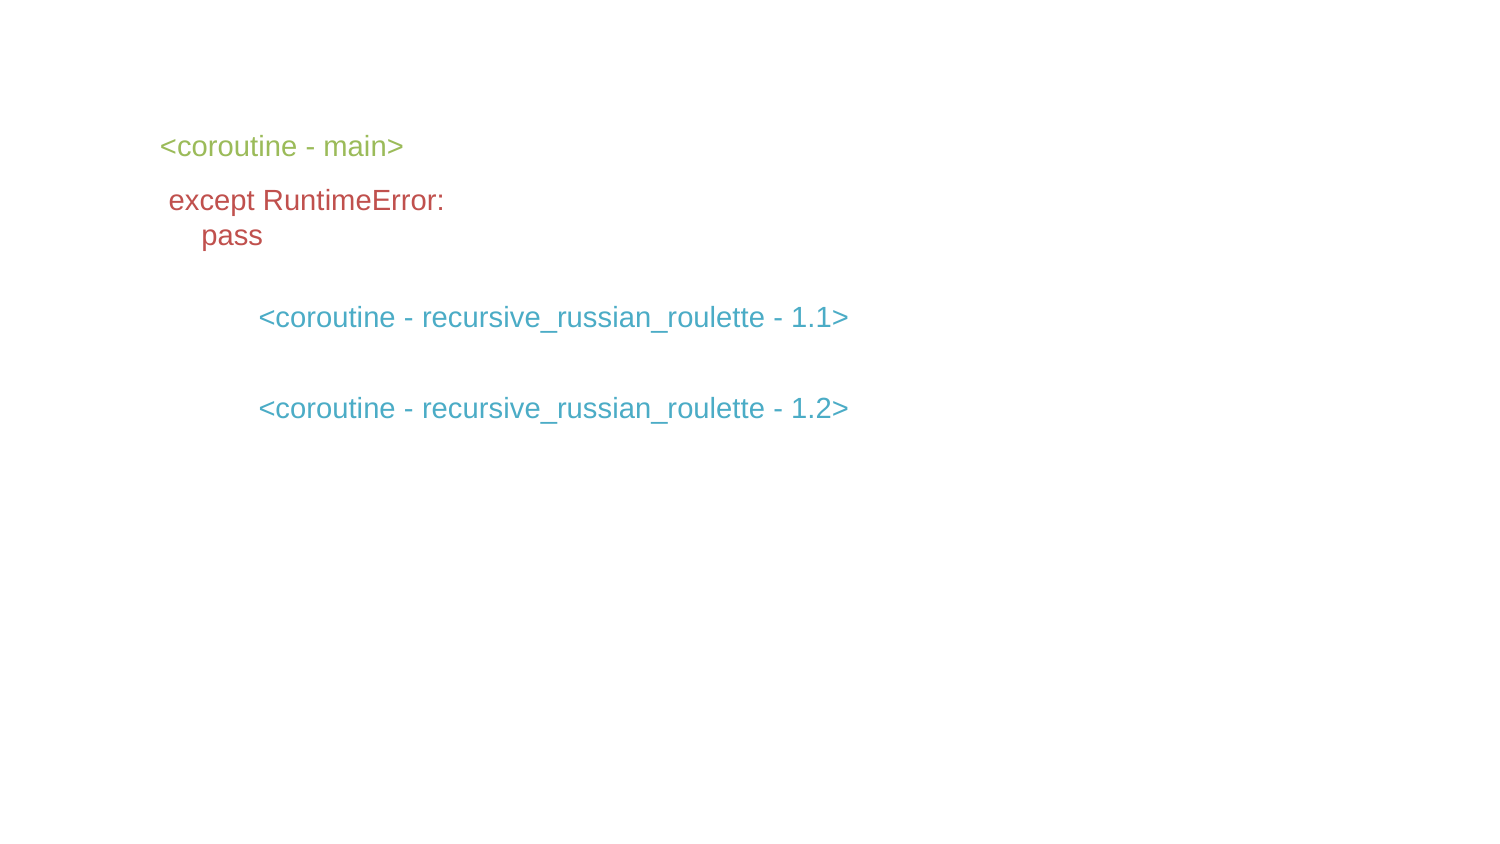

<coroutine - main>
except RuntimeError:
 pass
<coroutine - recursive_russian_roulette - 1.1>
<coroutine - recursive_russian_roulette - 1.2>